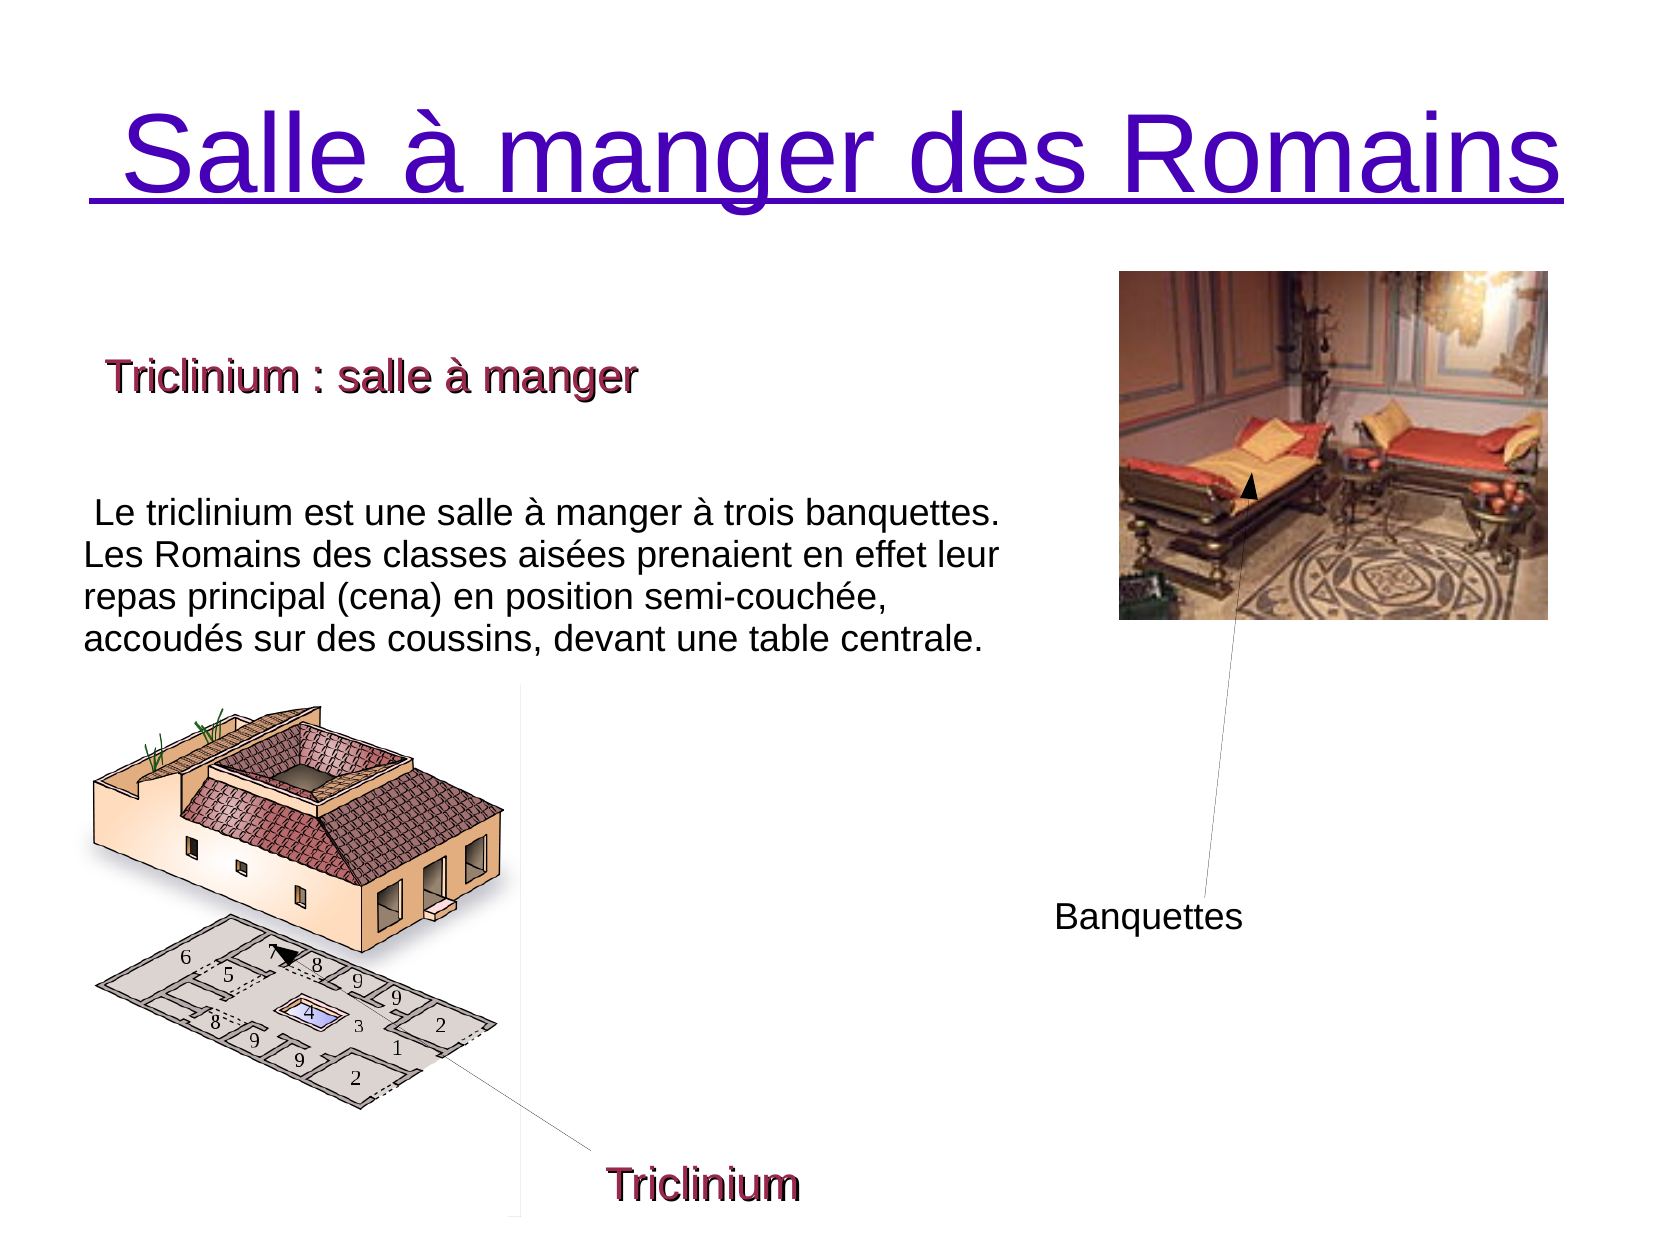

# Salle à manger des Romains
Triclinium : salle à manger
 Le triclinium est une salle à manger à trois banquettes. Les Romains des classes aisées prenaient en effet leur repas principal (cena) en position semi-couchée, accoudés sur des coussins, devant une table centrale.
Banquettes
Triclinium